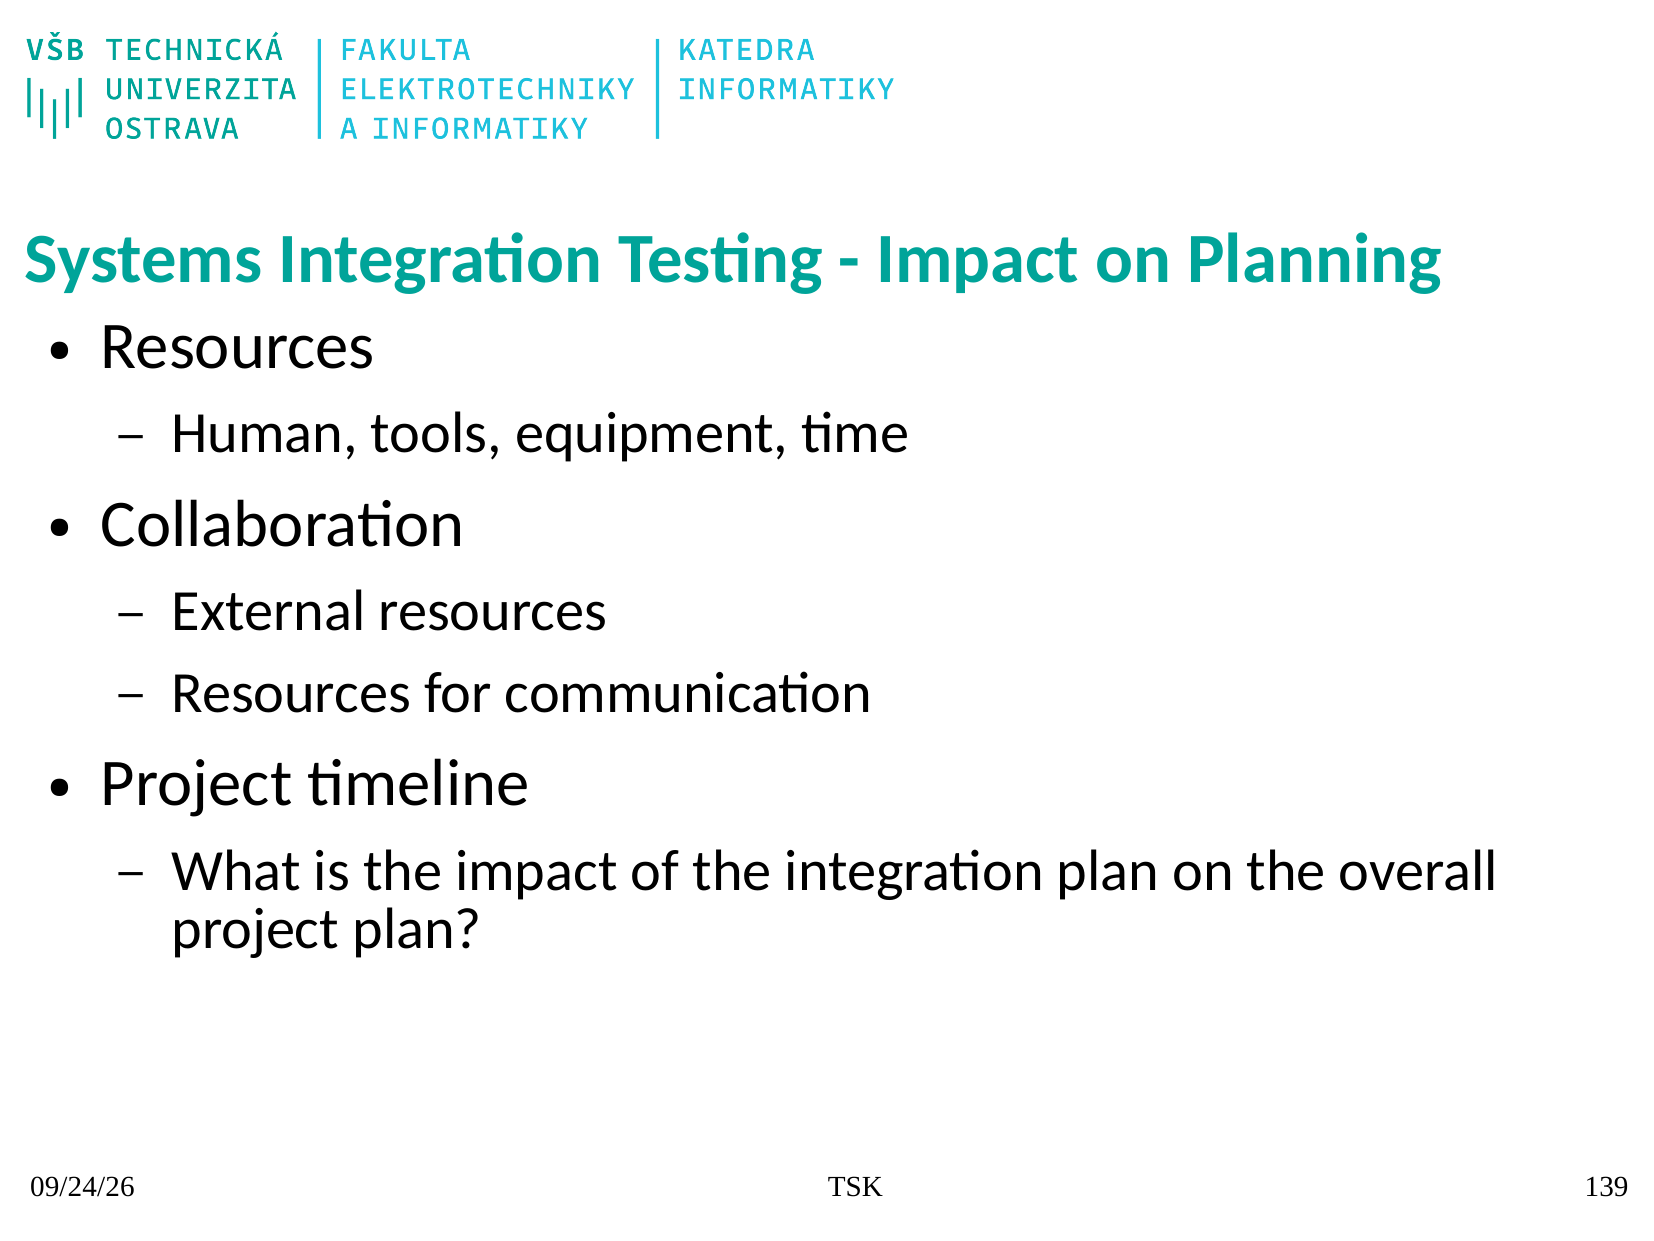

# Systems Integration Testing - Impact on Planning
Resources
Human, tools, equipment, time
Collaboration
External resources
Resources for communication
Project timeline
What is the impact of the integration plan on the overall project plan?
TSK
139